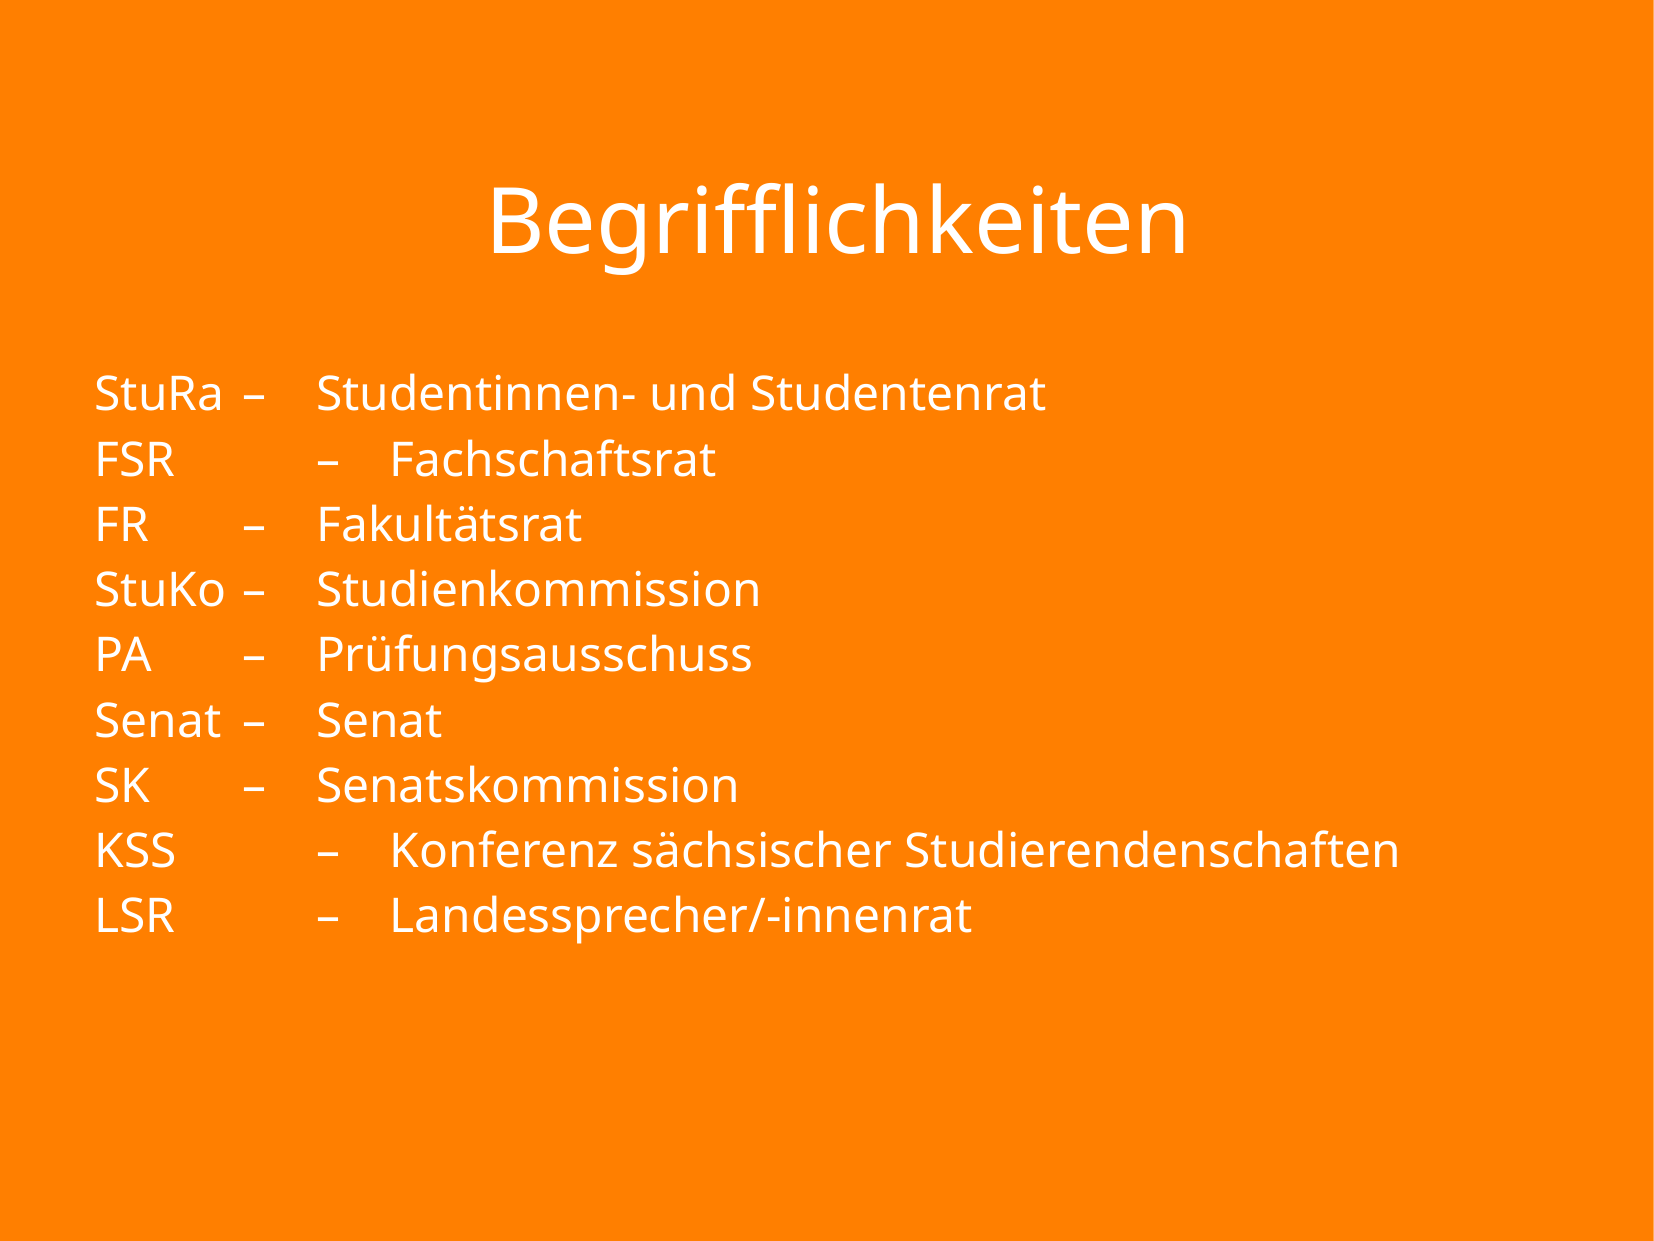

# Begrifflichkeiten
StuRa 	–	Studentinnen- und Studentenrat
FSR 		–	Fachschaftsrat
FR 		–	Fakultätsrat
StuKo 	– 	Studienkommission
PA 		–	Prüfungsausschuss
Senat	–	Senat
SK		–	Senatskommission
KSS		–	Konferenz sächsischer Studierendenschaften
LSR		–	Landessprecher/-innenrat